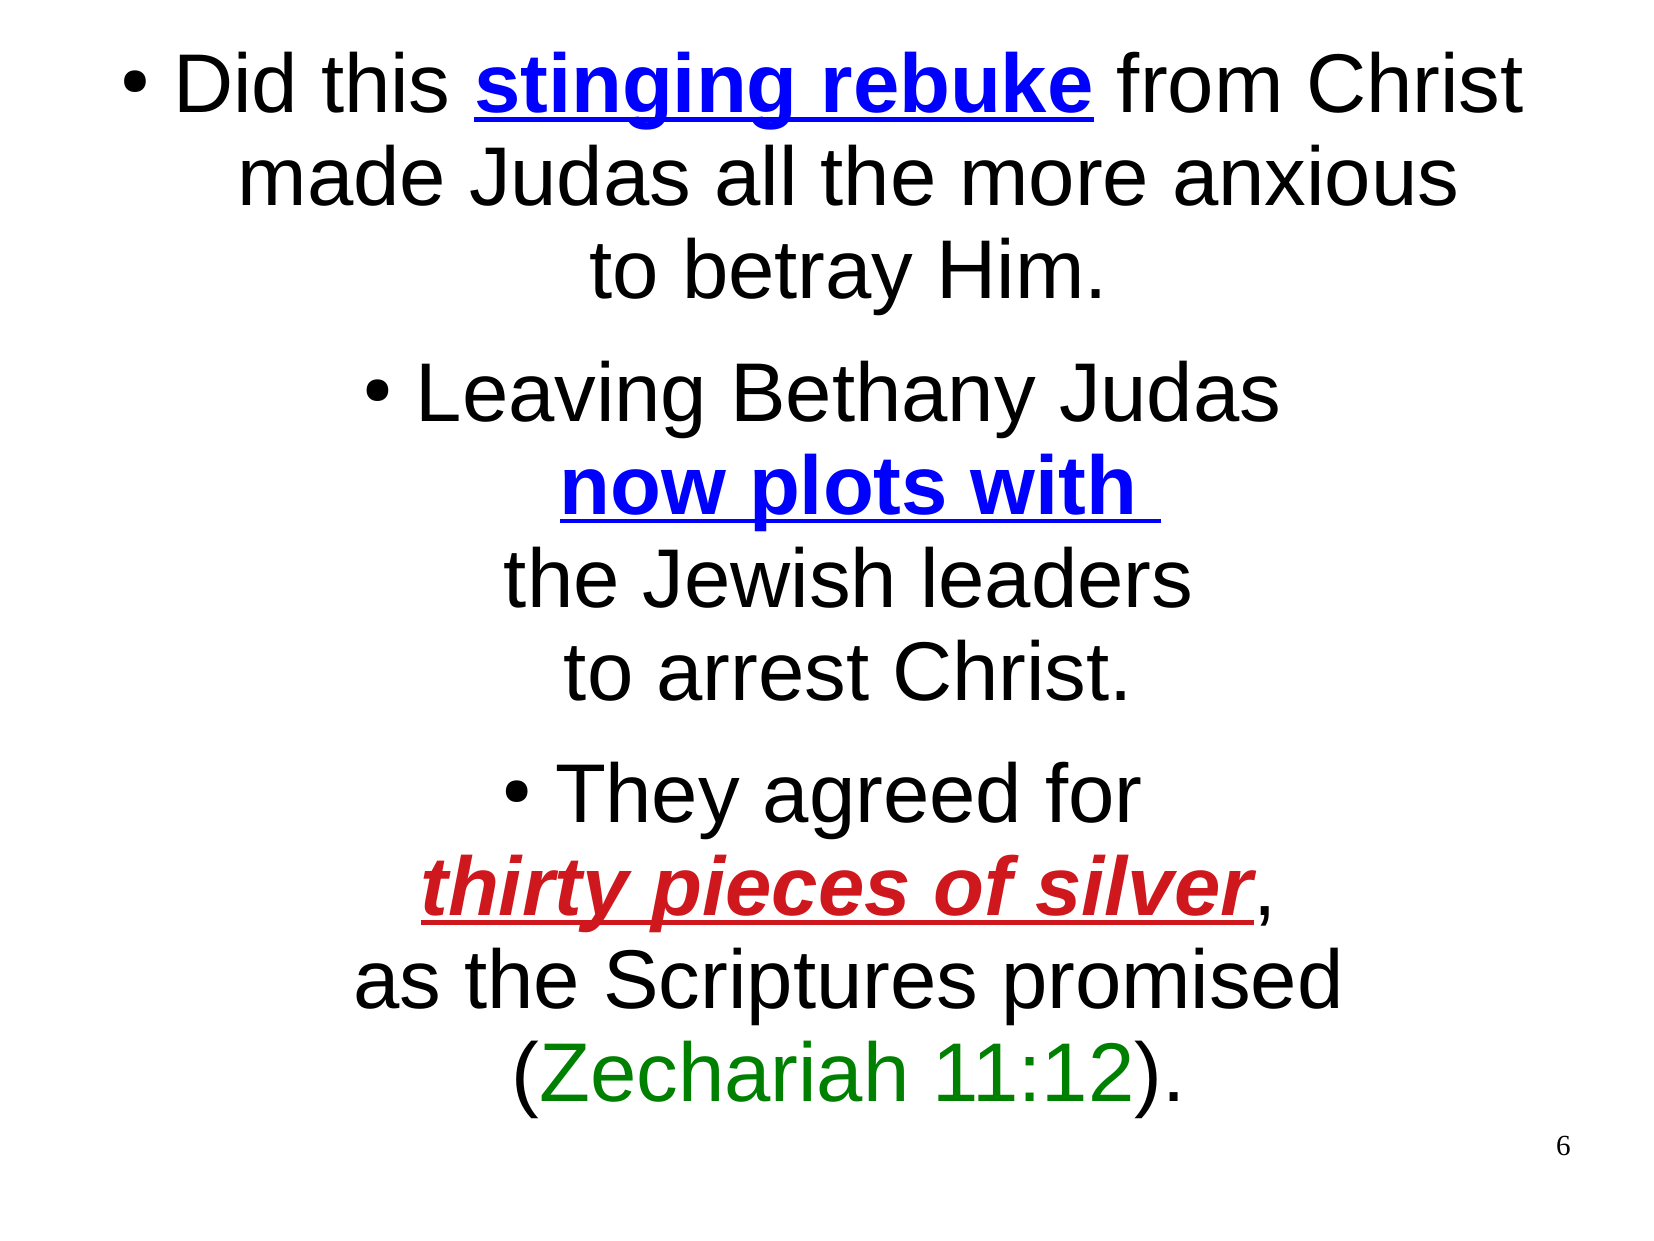

# Did this stinging rebuke from Christ made Judas all the more anxious to betray Him.
Leaving Bethany Judas
now plots with
the Jewish leaders
to arrest Christ.
They agreed for
thirty pieces of silver,
as the Scriptures promised
(Zechariah 11:12).
6